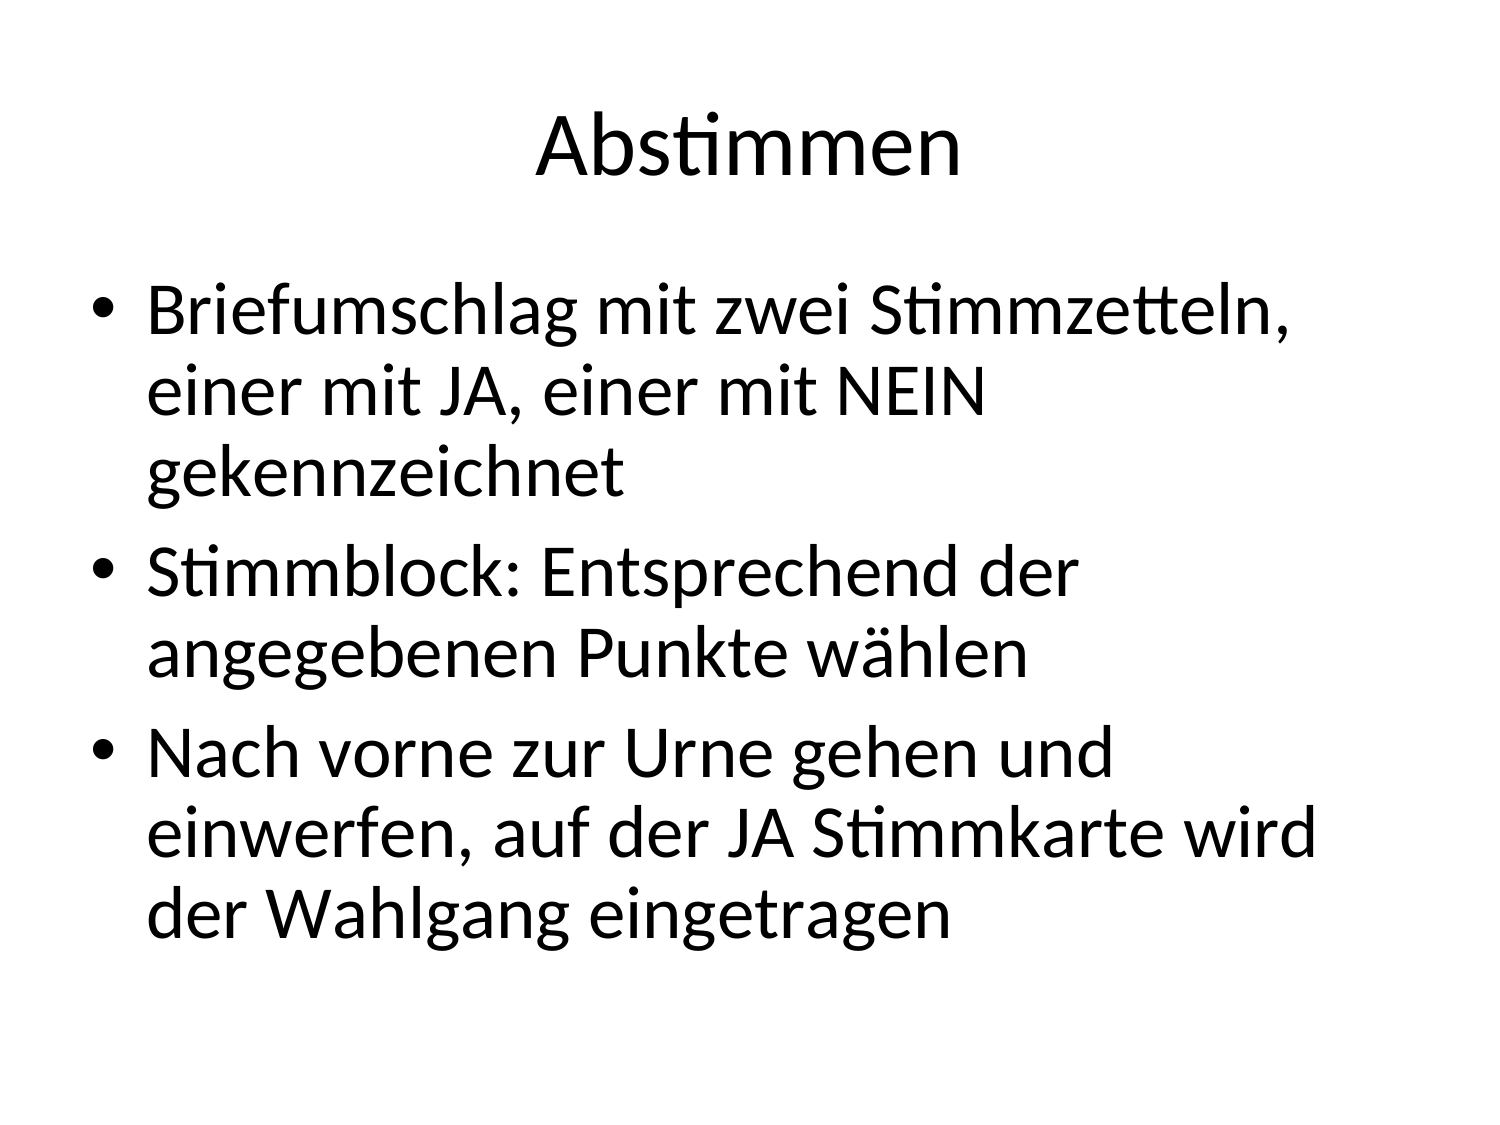

Abstimmen
Briefumschlag mit zwei Stimmzetteln, einer mit JA, einer mit NEIN gekennzeichnet
Stimmblock: Entsprechend der angegebenen Punkte wählen
Nach vorne zur Urne gehen und einwerfen, auf der JA Stimmkarte wird der Wahlgang eingetragen